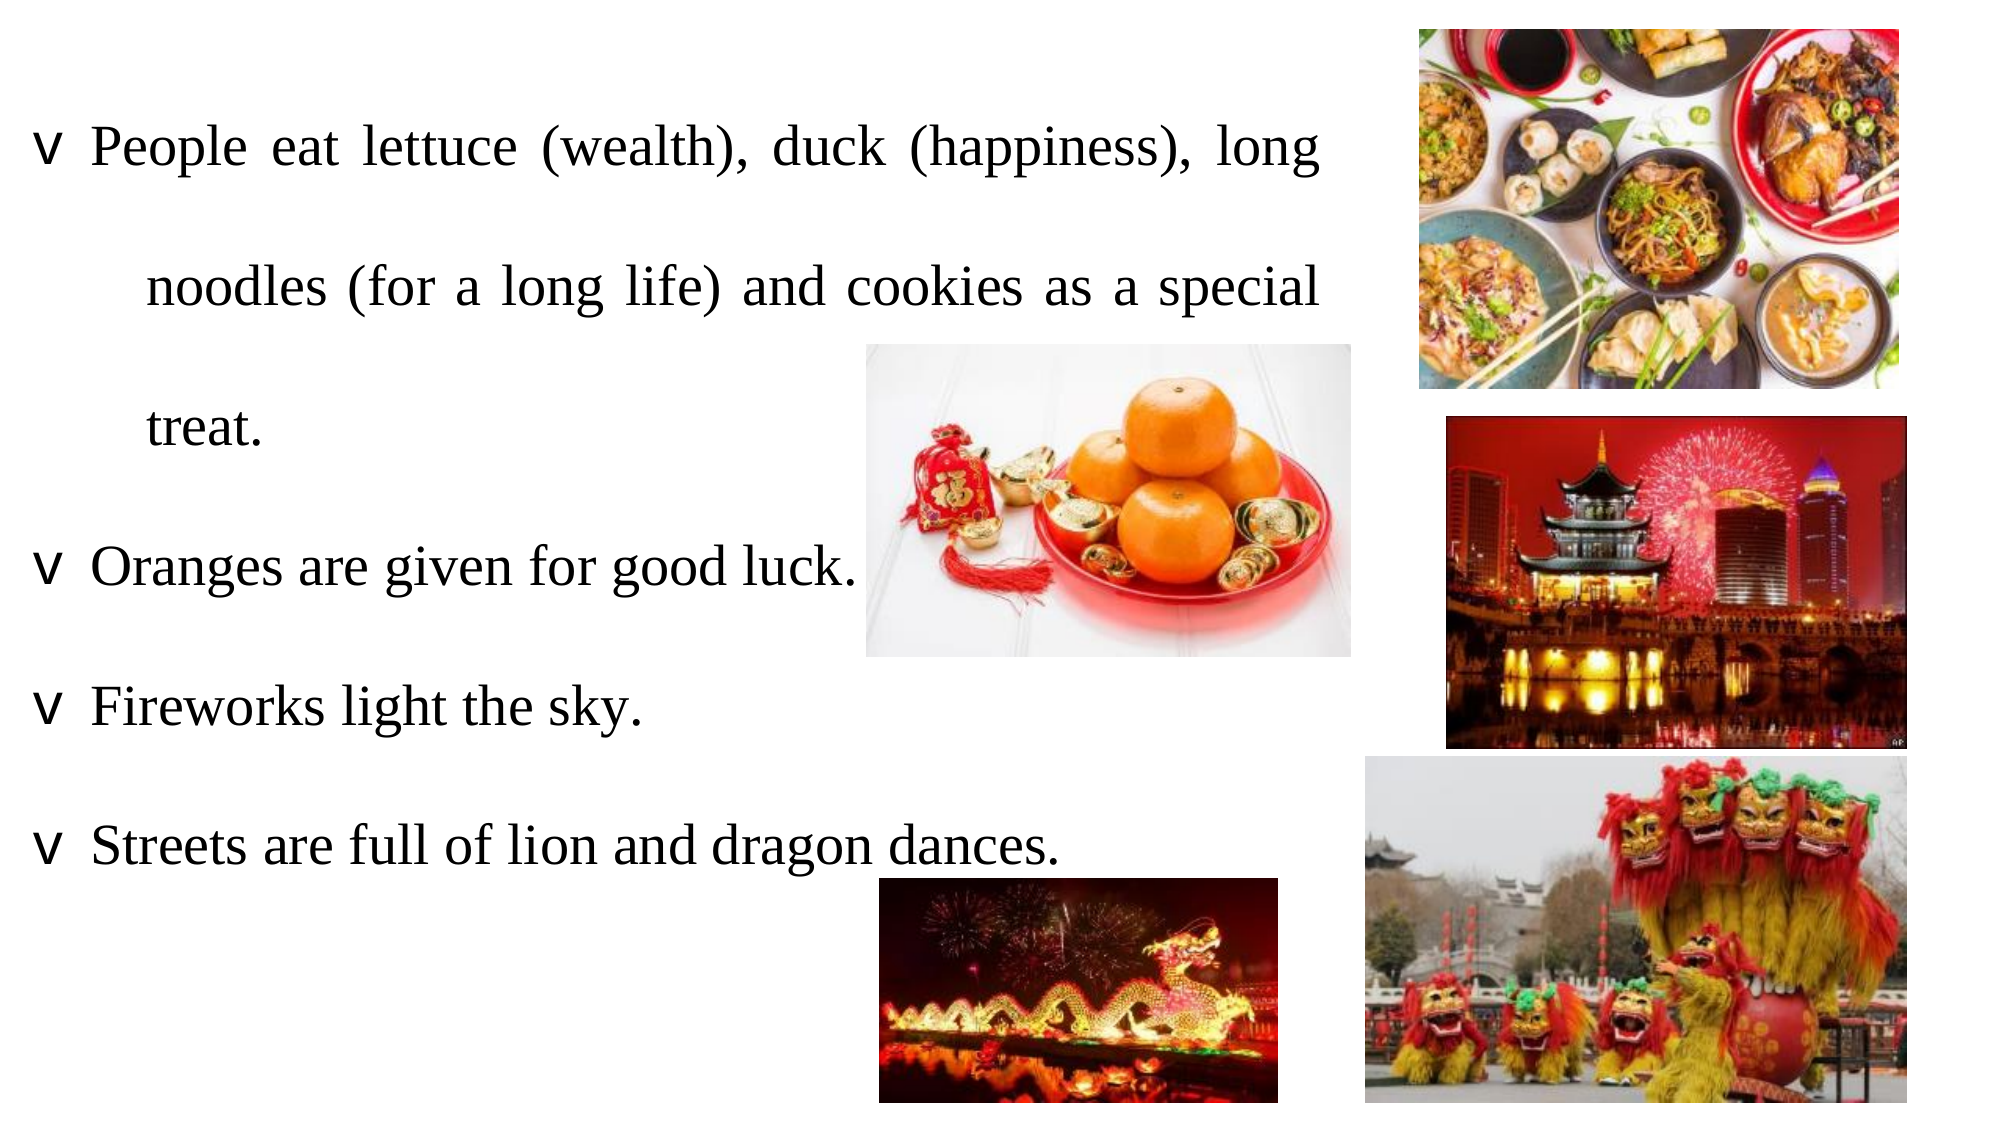

People eat lettuce (wealth), duck (happiness), long noodles (for a long life) and cookies as a special treat.
Oranges are given for good luck.
Fireworks light the sky.
Streets are full of lion and dragon dances.